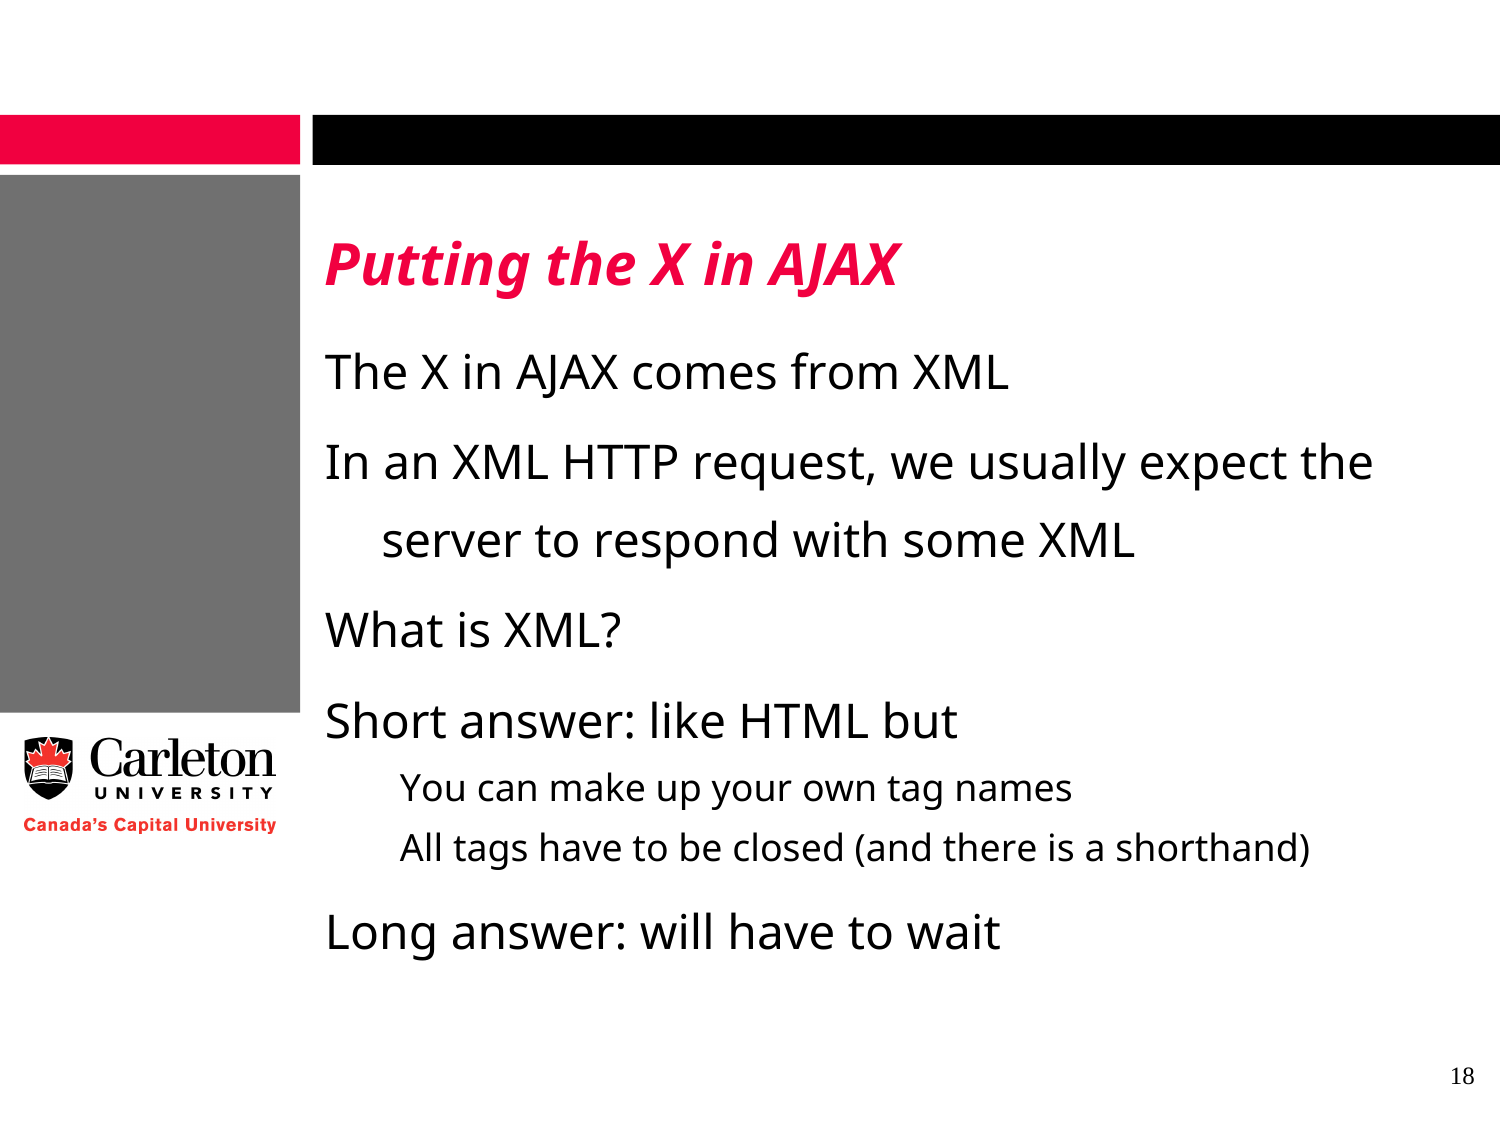

# Putting the X in AJAX
The X in AJAX comes from XML
In an XML HTTP request, we usually expect the server to respond with some XML
What is XML?
Short answer: like HTML but
You can make up your own tag names
All tags have to be closed (and there is a shorthand)
Long answer: will have to wait
18